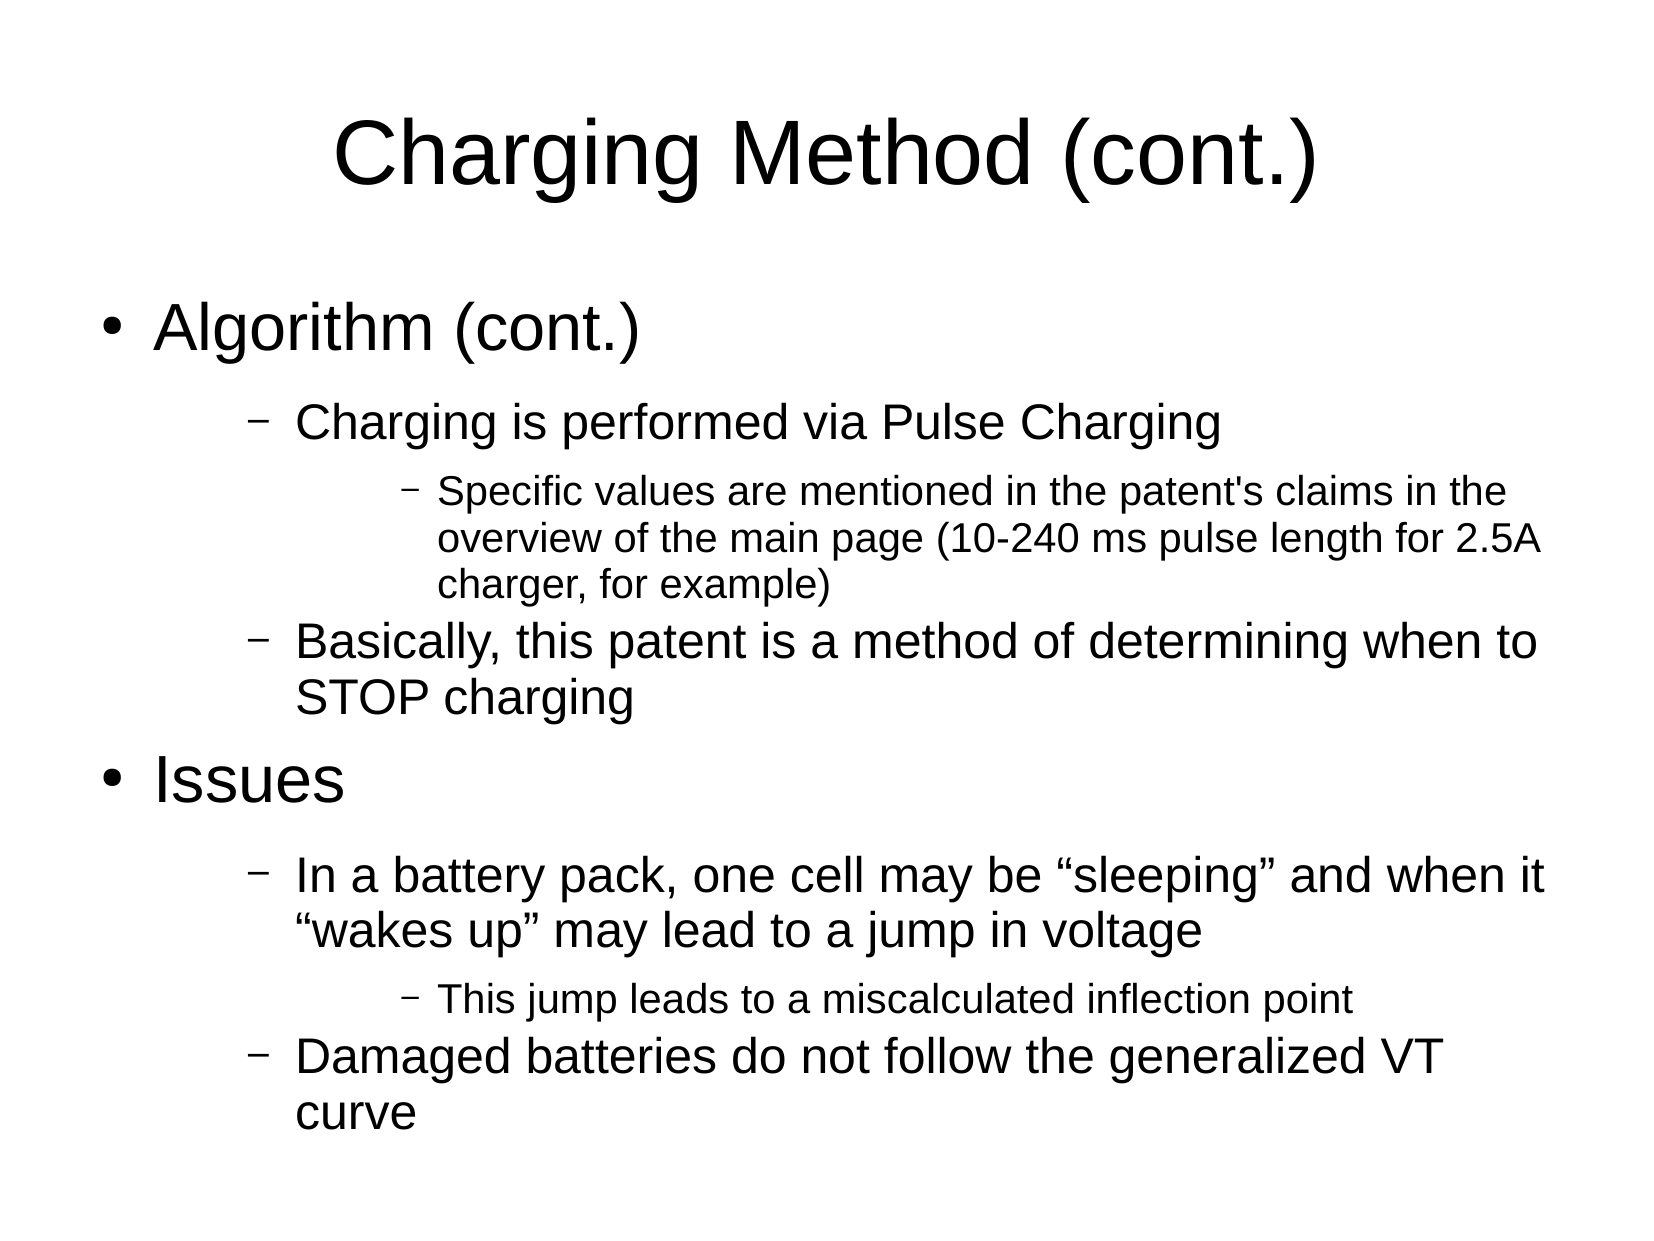

# Charging Method (cont.)
Algorithm (cont.)
Charging is performed via Pulse Charging
Specific values are mentioned in the patent's claims in the overview of the main page (10-240 ms pulse length for 2.5A charger, for example)
Basically, this patent is a method of determining when to STOP charging
Issues
In a battery pack, one cell may be “sleeping” and when it “wakes up” may lead to a jump in voltage
This jump leads to a miscalculated inflection point
Damaged batteries do not follow the generalized VT curve